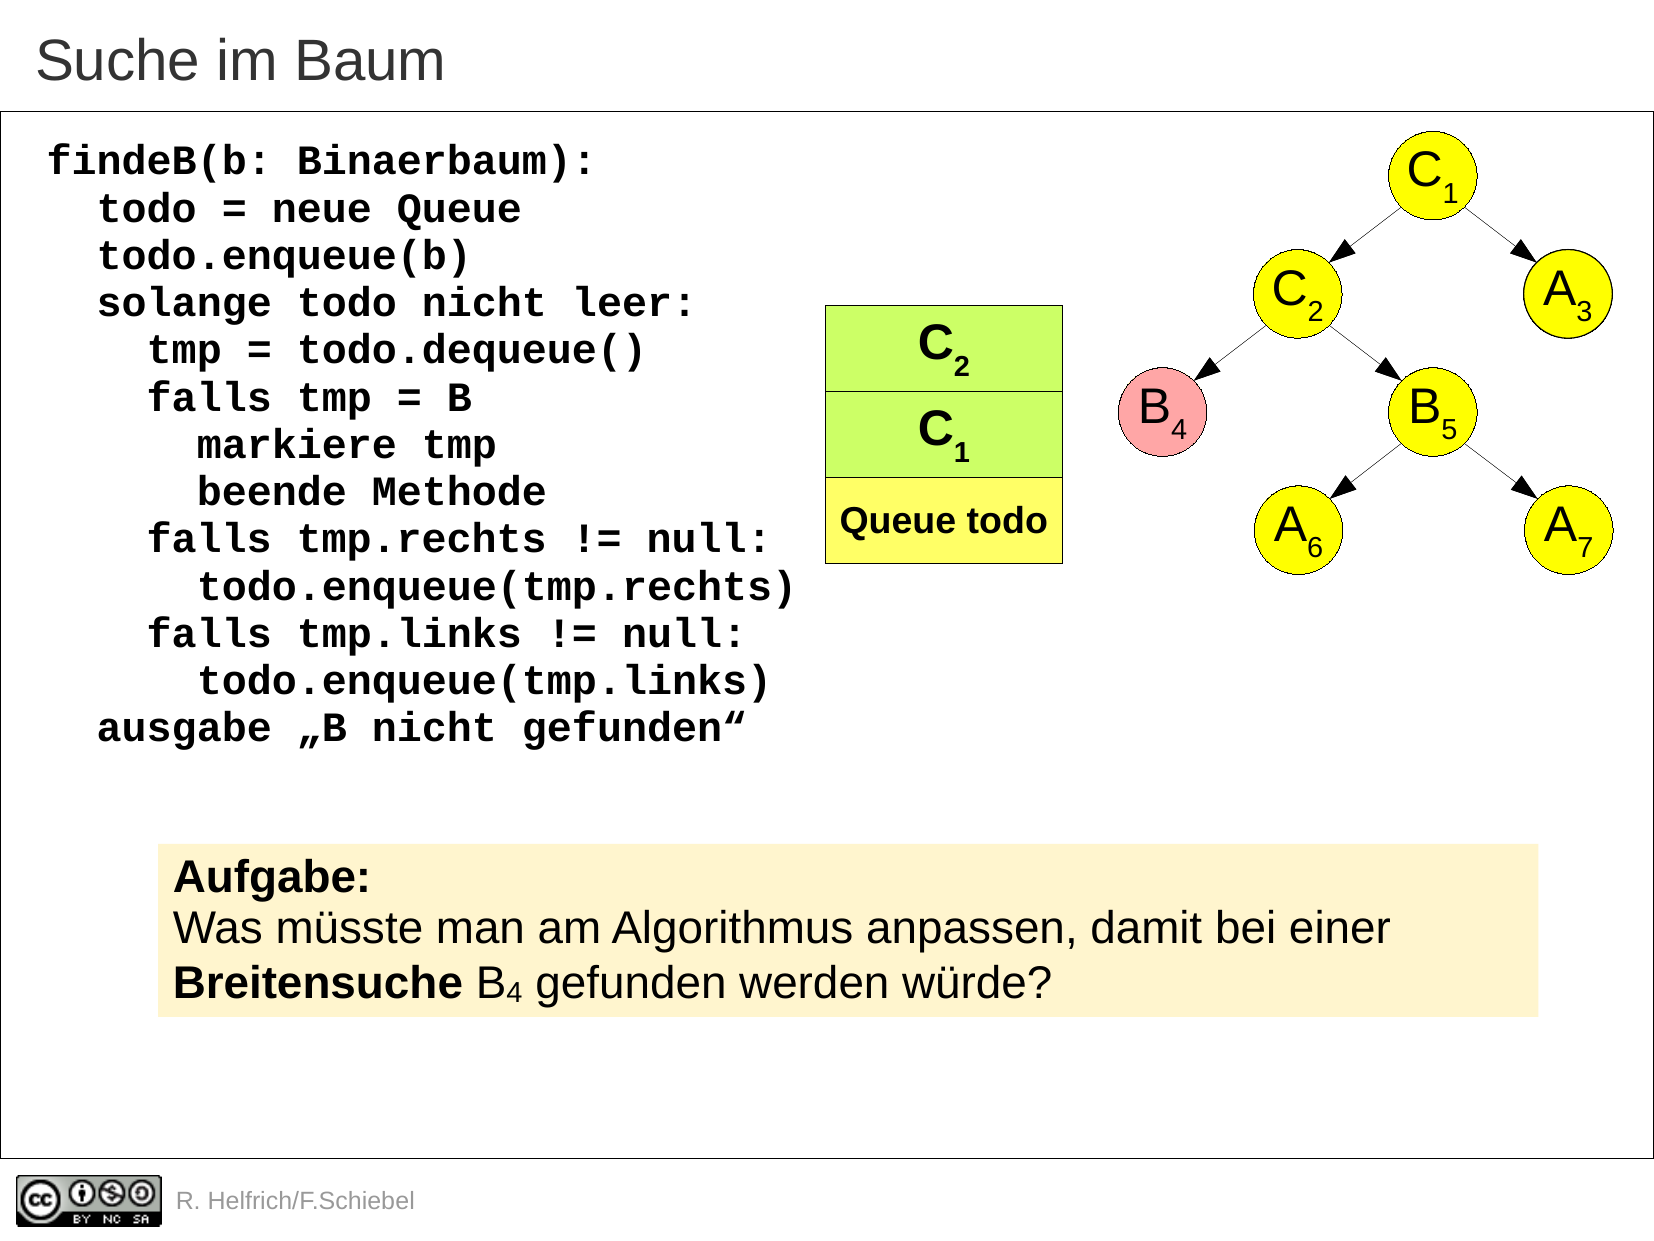

# Suche im Baum
C1
B2
A3
B4
B5
A6
A7
C1
C1
C1
B2
A3
B4
B5
A6
A7
C1
C1
findeB(b: Binaerbaum):
 todo = neue Queue
 todo.enqueue(b)
 solange todo nicht leer:
 tmp = todo.dequeue()
 falls tmp = B
 markiere tmp
 beende Methode
 falls tmp.rechts != null:
 todo.enqueue(tmp.rechts)
 falls tmp.links != null:
 todo.enqueue(tmp.links)
 ausgabe „B nicht gefunden“
C2
A3
A3
A3
C2
A3
A3
A3
C2
C1
A3
C1
Queue todo
Aufgabe:
Was müsste man am Algorithmus anpassen, damit bei einer Breitensuche B4 gefunden werden würde?